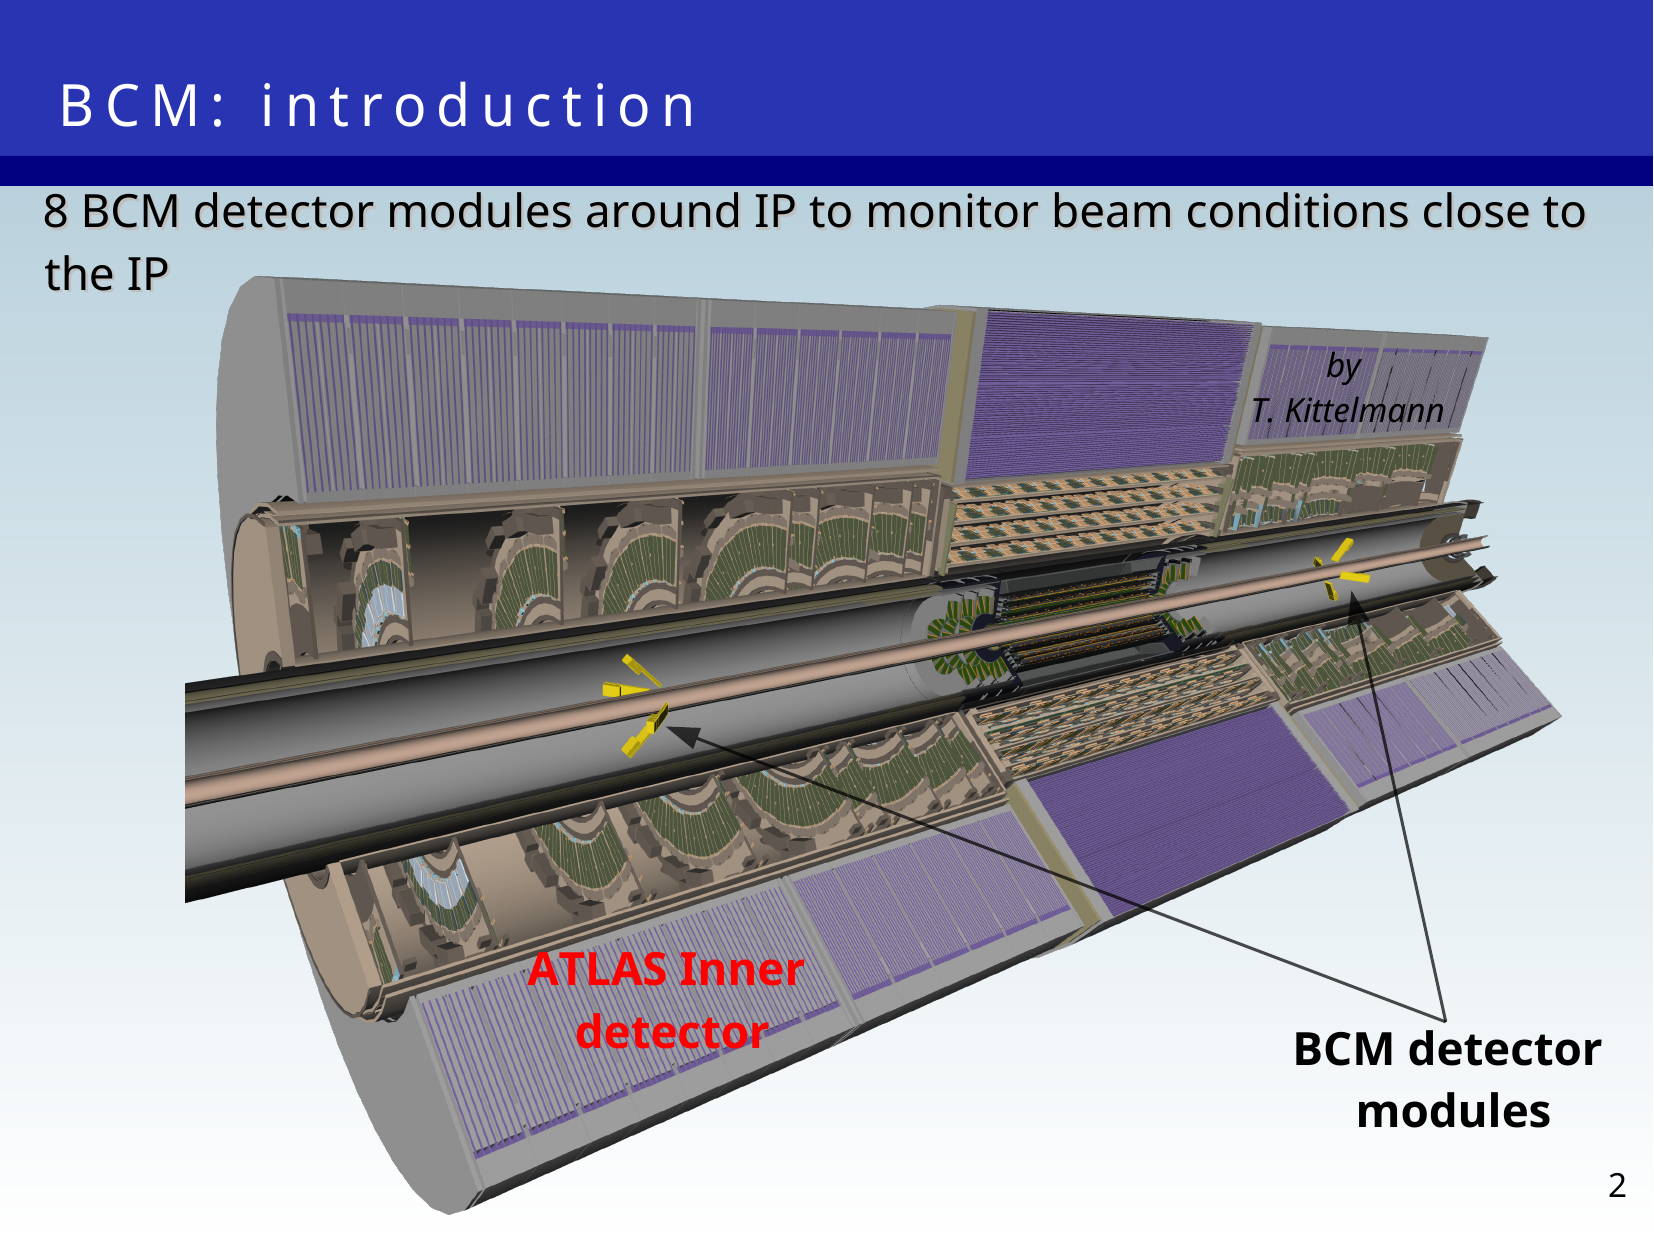

# BCM: introduction
8 BCM detector modules around IP to monitor beam conditions close to the IP
by
T. Kittelmann
ATLAS Inner
detector
BCM detector
modules
2